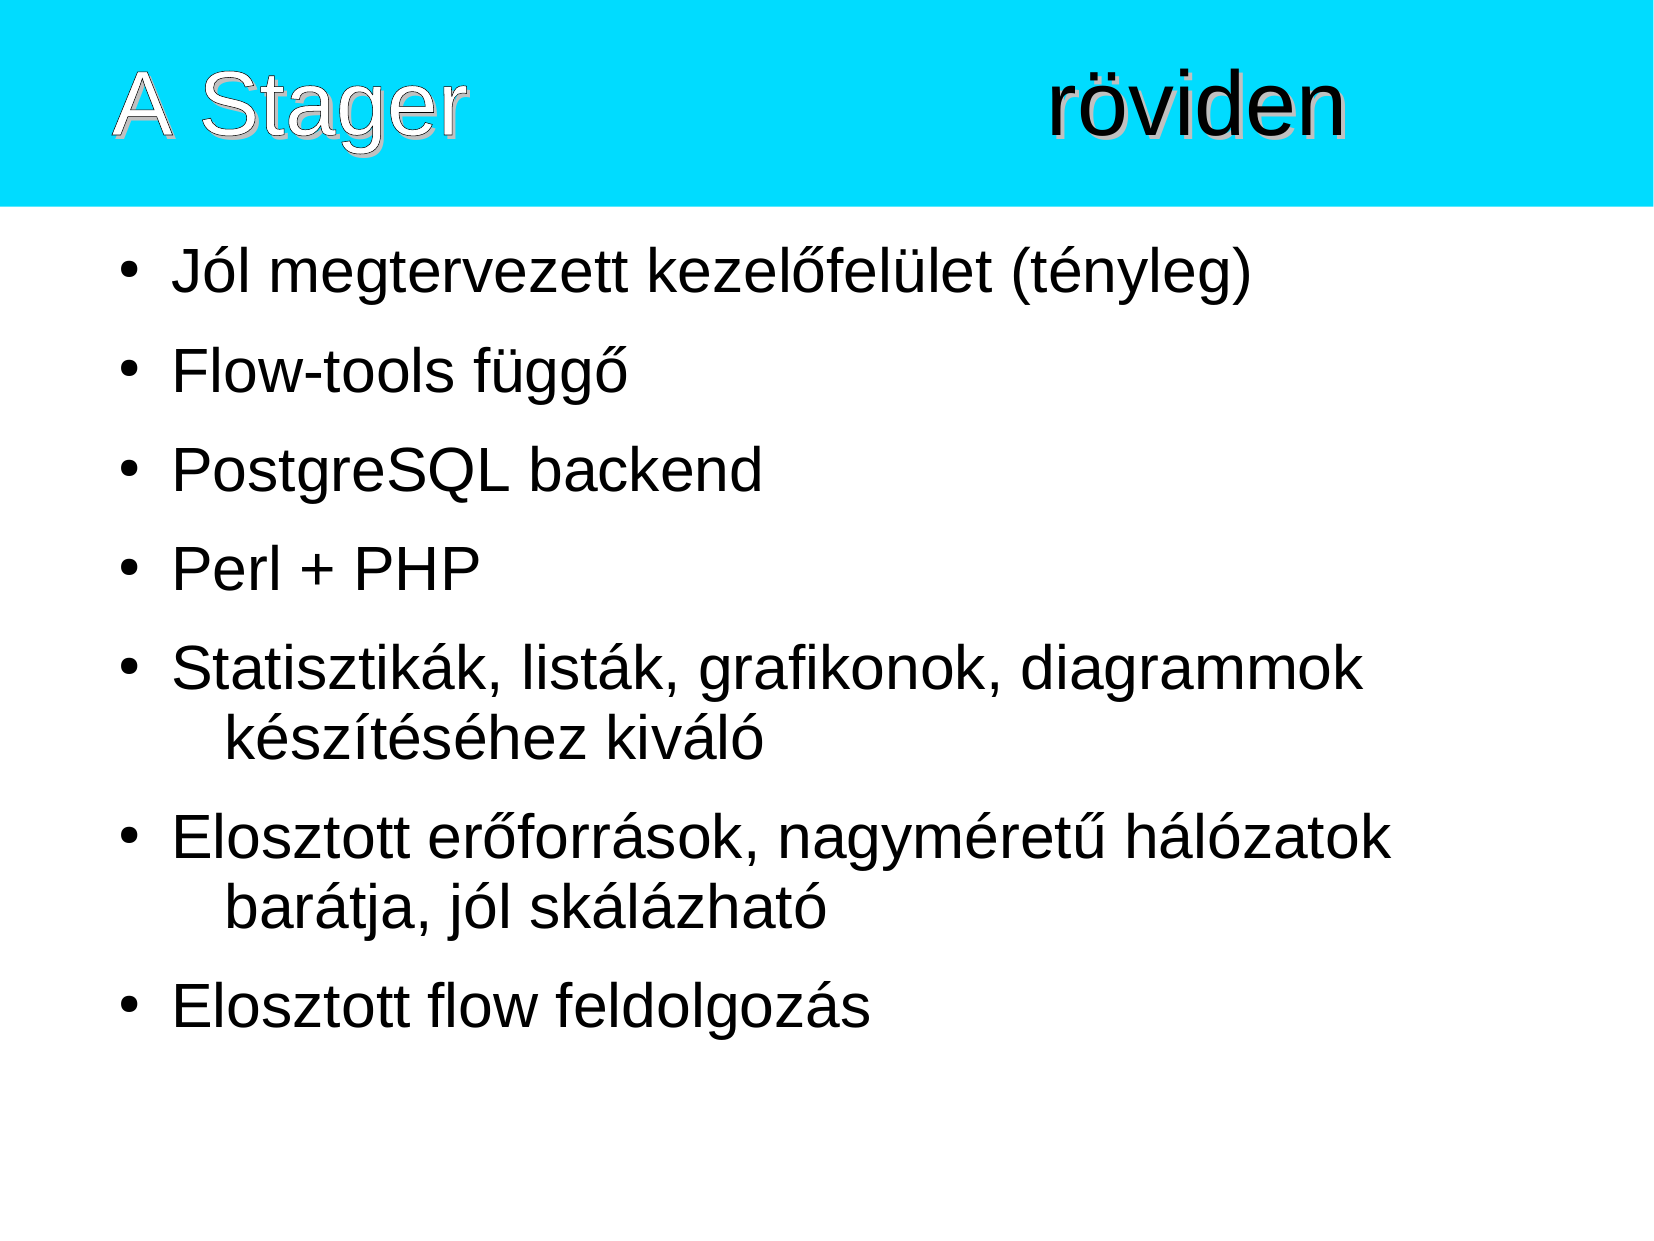

A Stager	röviden
# Jól megtervezett kezelőfelület (tényleg)
Flow-tools függő
PostgreSQL backend
Perl + PHP
Statisztikák, listák, grafikonok, diagrammok készítéséhez kiváló
Elosztott erőforrások, nagyméretű hálózatok barátja, jól skálázható
Elosztott flow feldolgozás